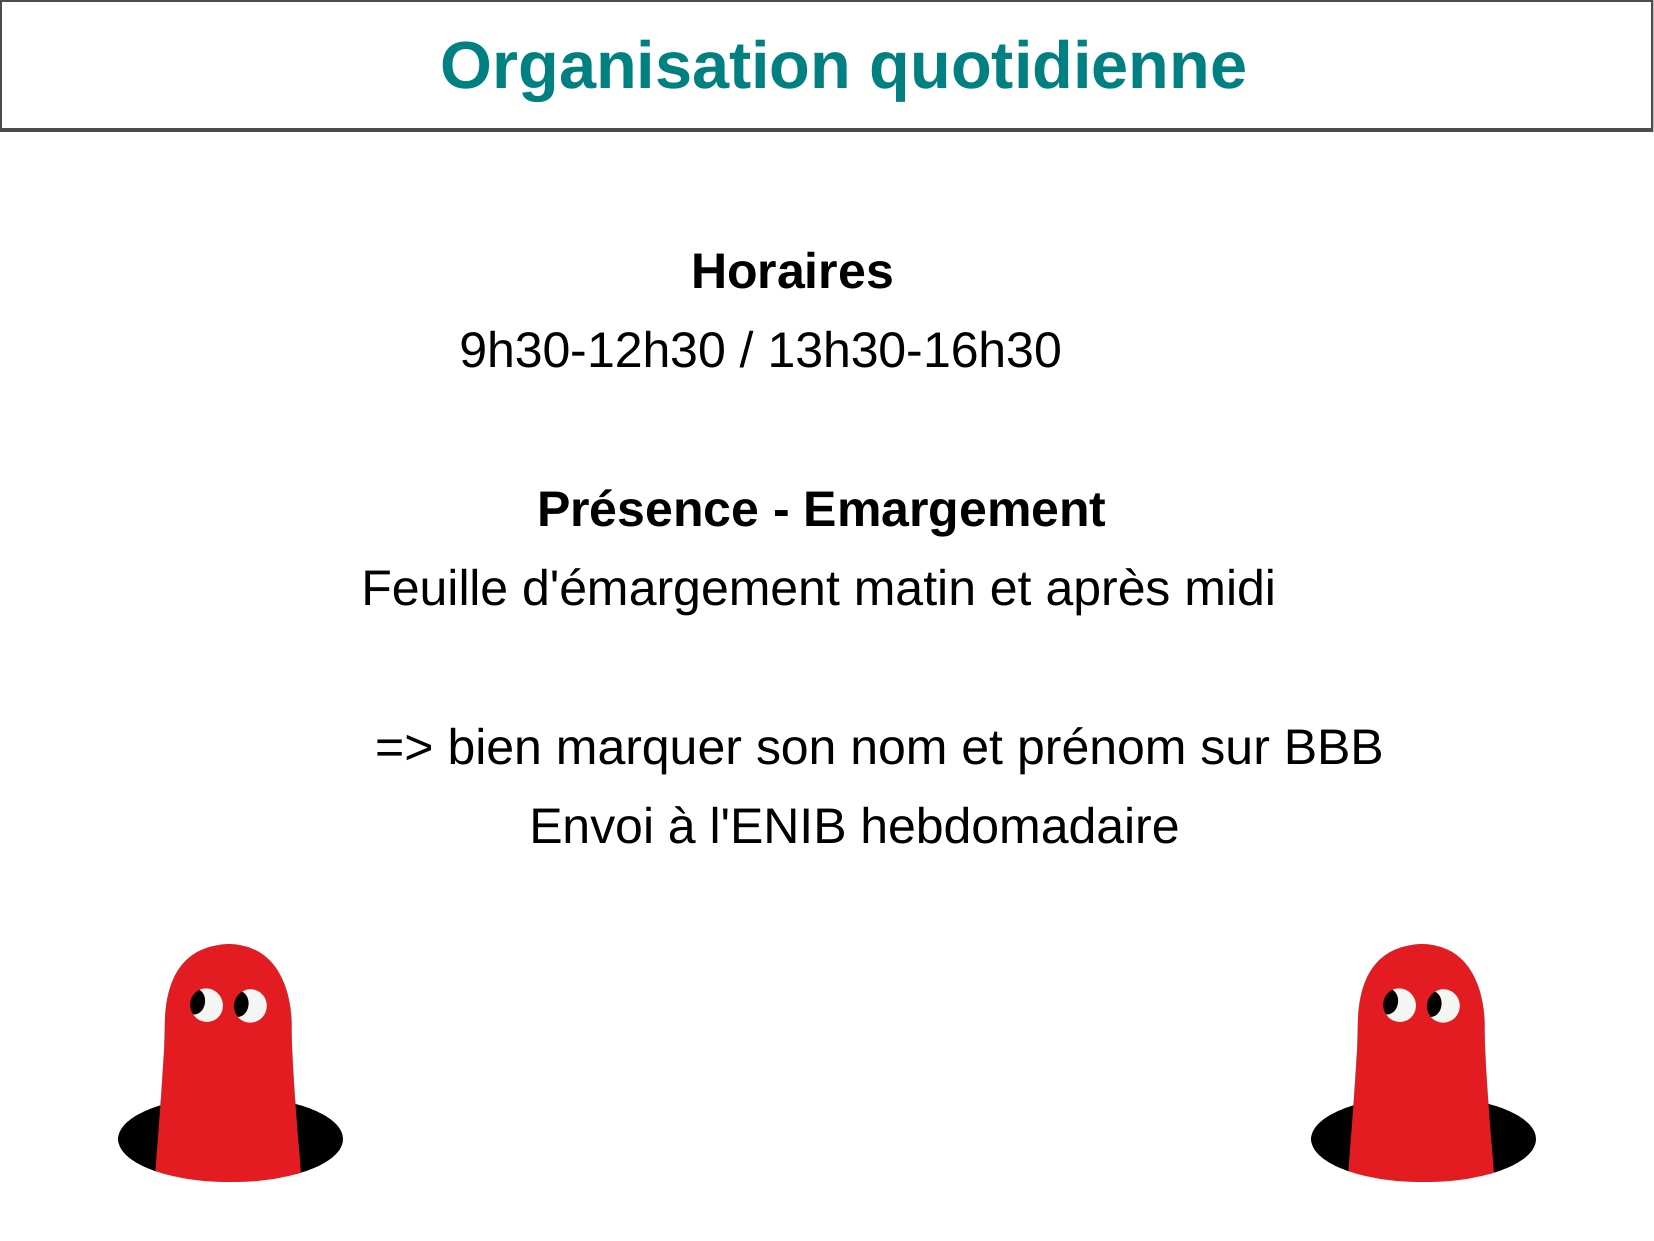

Organisation quotidienne
# Horaires
 9h30-12h30 / 13h30-16h30
 Présence - Emargement
 Feuille d'émargement matin et après midi
=> bien marquer son nom et prénom sur BBB
 Envoi à l'ENIB hebdomadaire